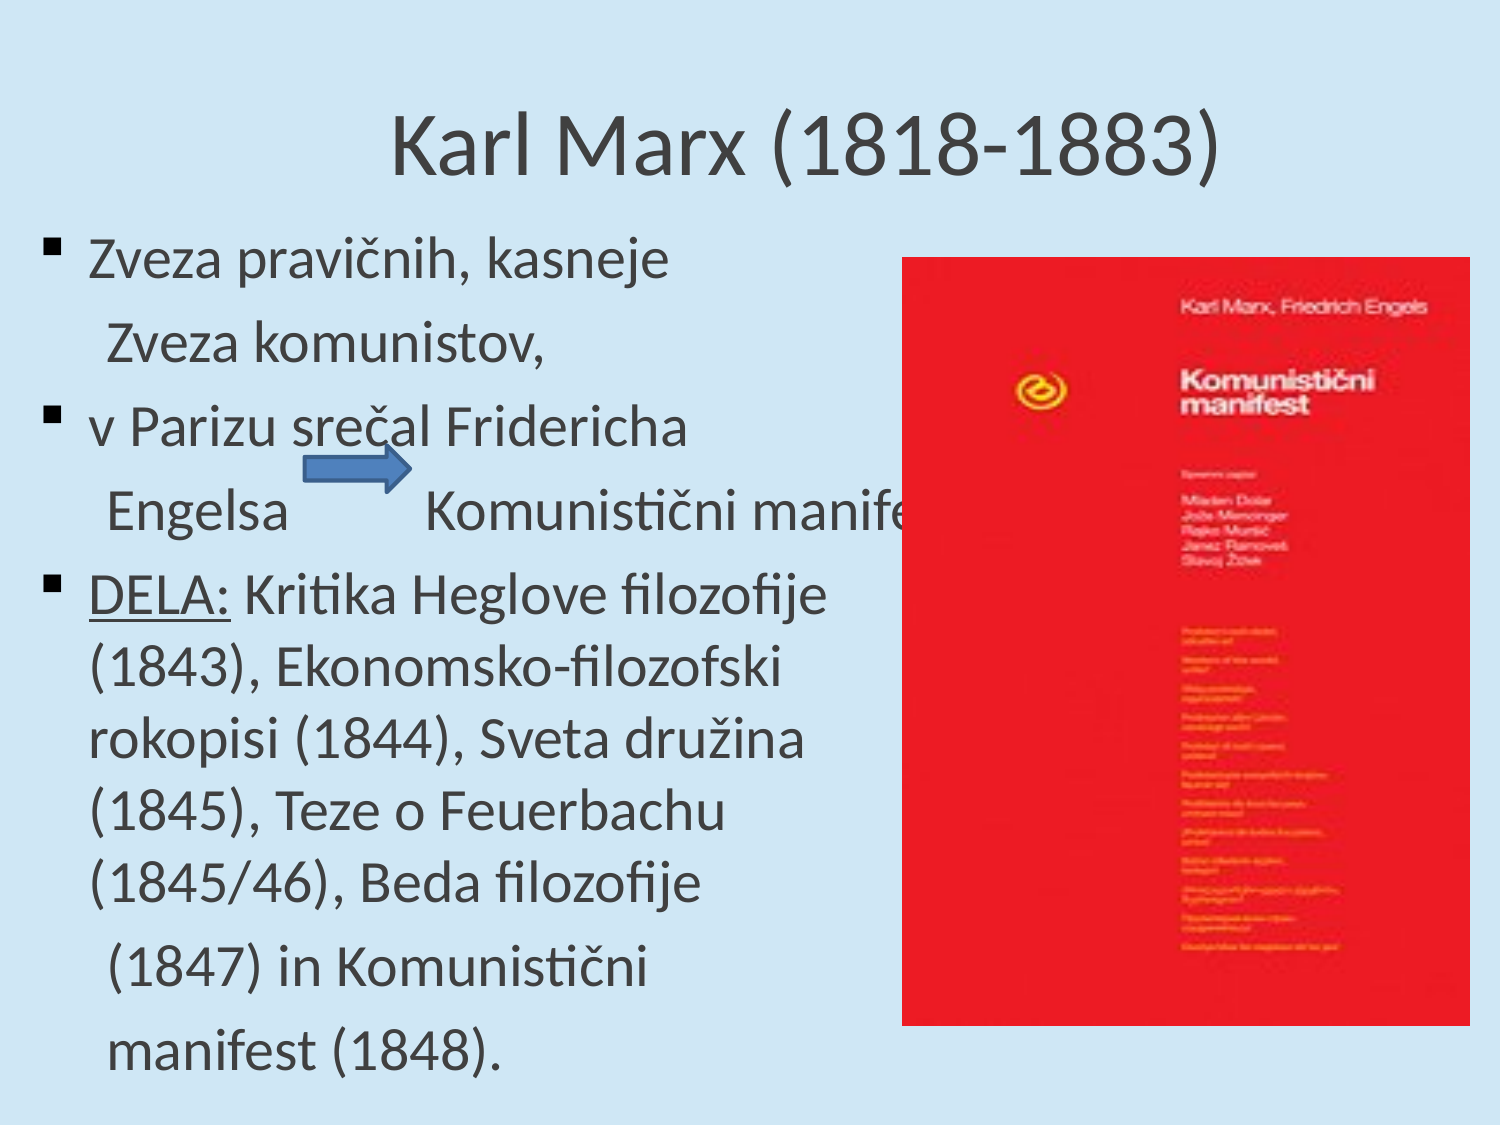

# Karl Marx (1818-1883)
Zveza pravičnih, kasneje
	Zveza komunistov,
v Parizu srečal Fridericha
	Engelsa Komunistični manifest,
DELA: Kritika Heglove filozofije (1843), Ekonomsko-filozofski rokopisi (1844), Sveta družina (1845), Teze o Feuerbachu (1845/46), Beda filozofije
	(1847) in Komunistični
	manifest (1848).